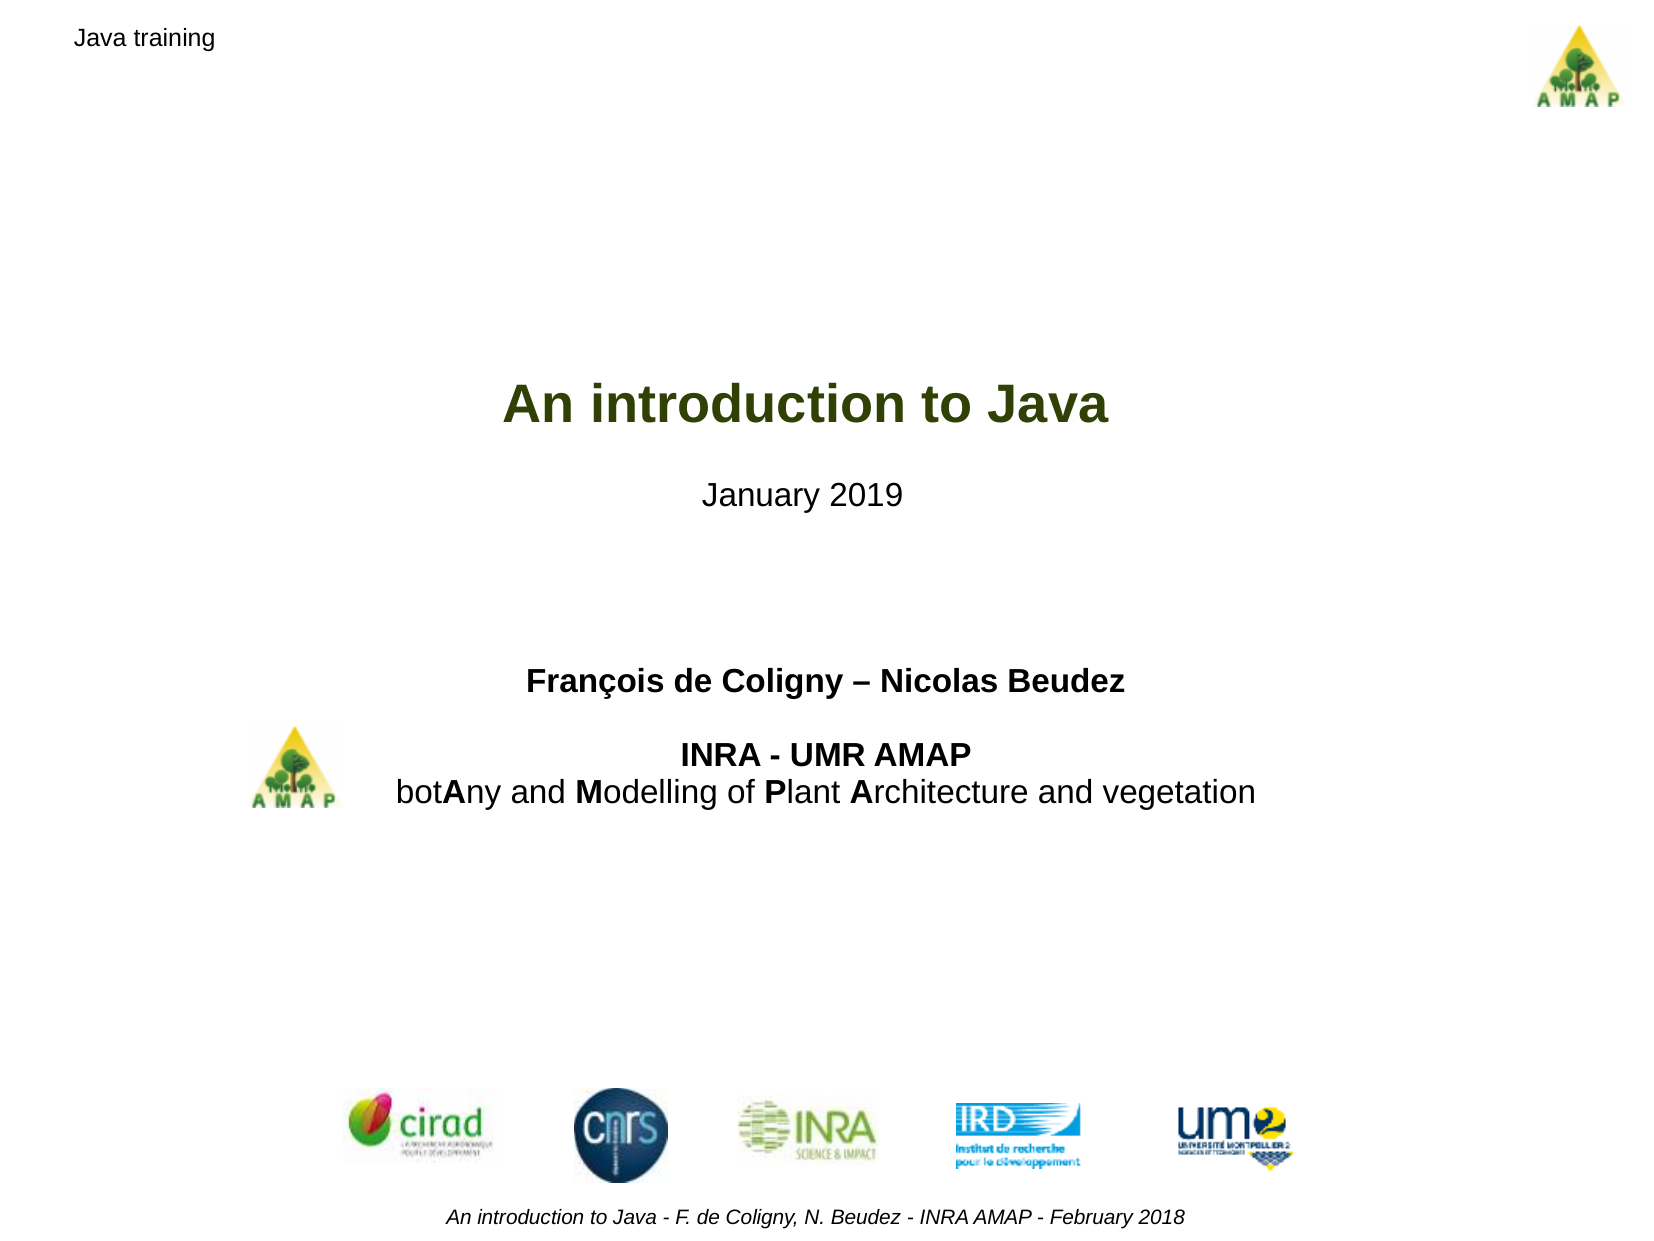

Java training
An introduction to Java
January 2019
François de Coligny – Nicolas Beudez
INRA - UMR AMAP
botAny and Modelling of Plant Architecture and vegetation